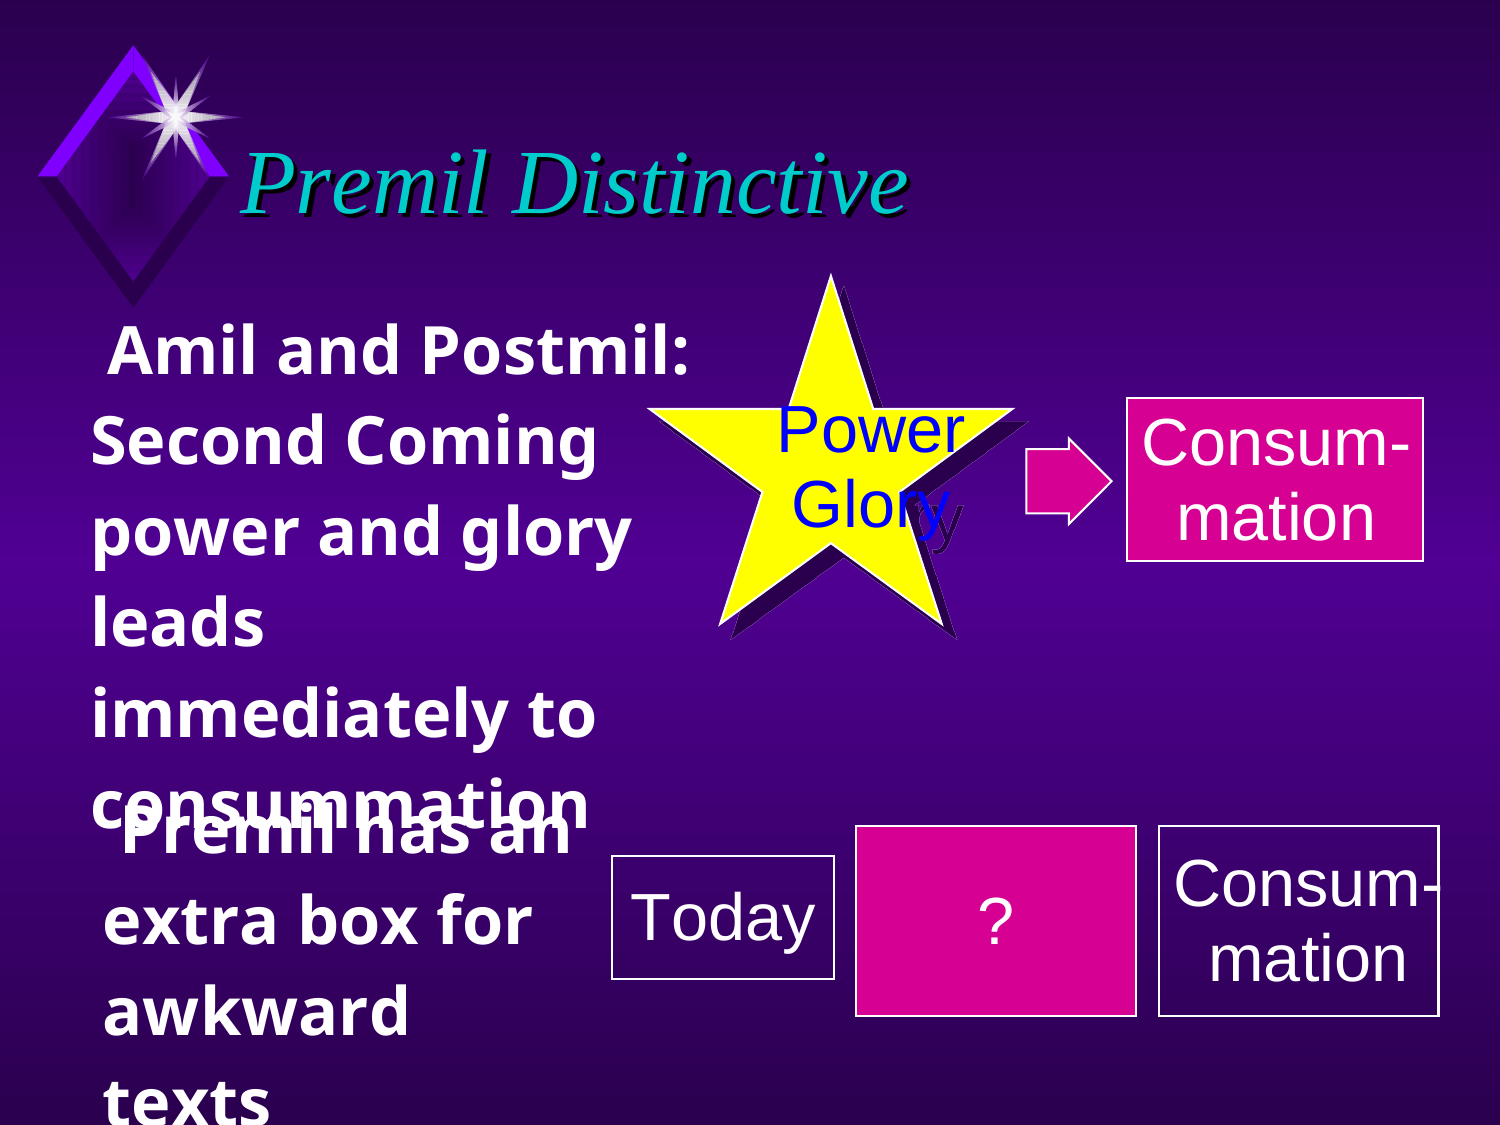

# Premil Distinctive
Power
Glory
 Amil and Postmil:
Second Coming power and glory leads immediately to consummation
Consum-
mation
 Premil has an extra box for awkward texts
?
Consum-
mation
Today